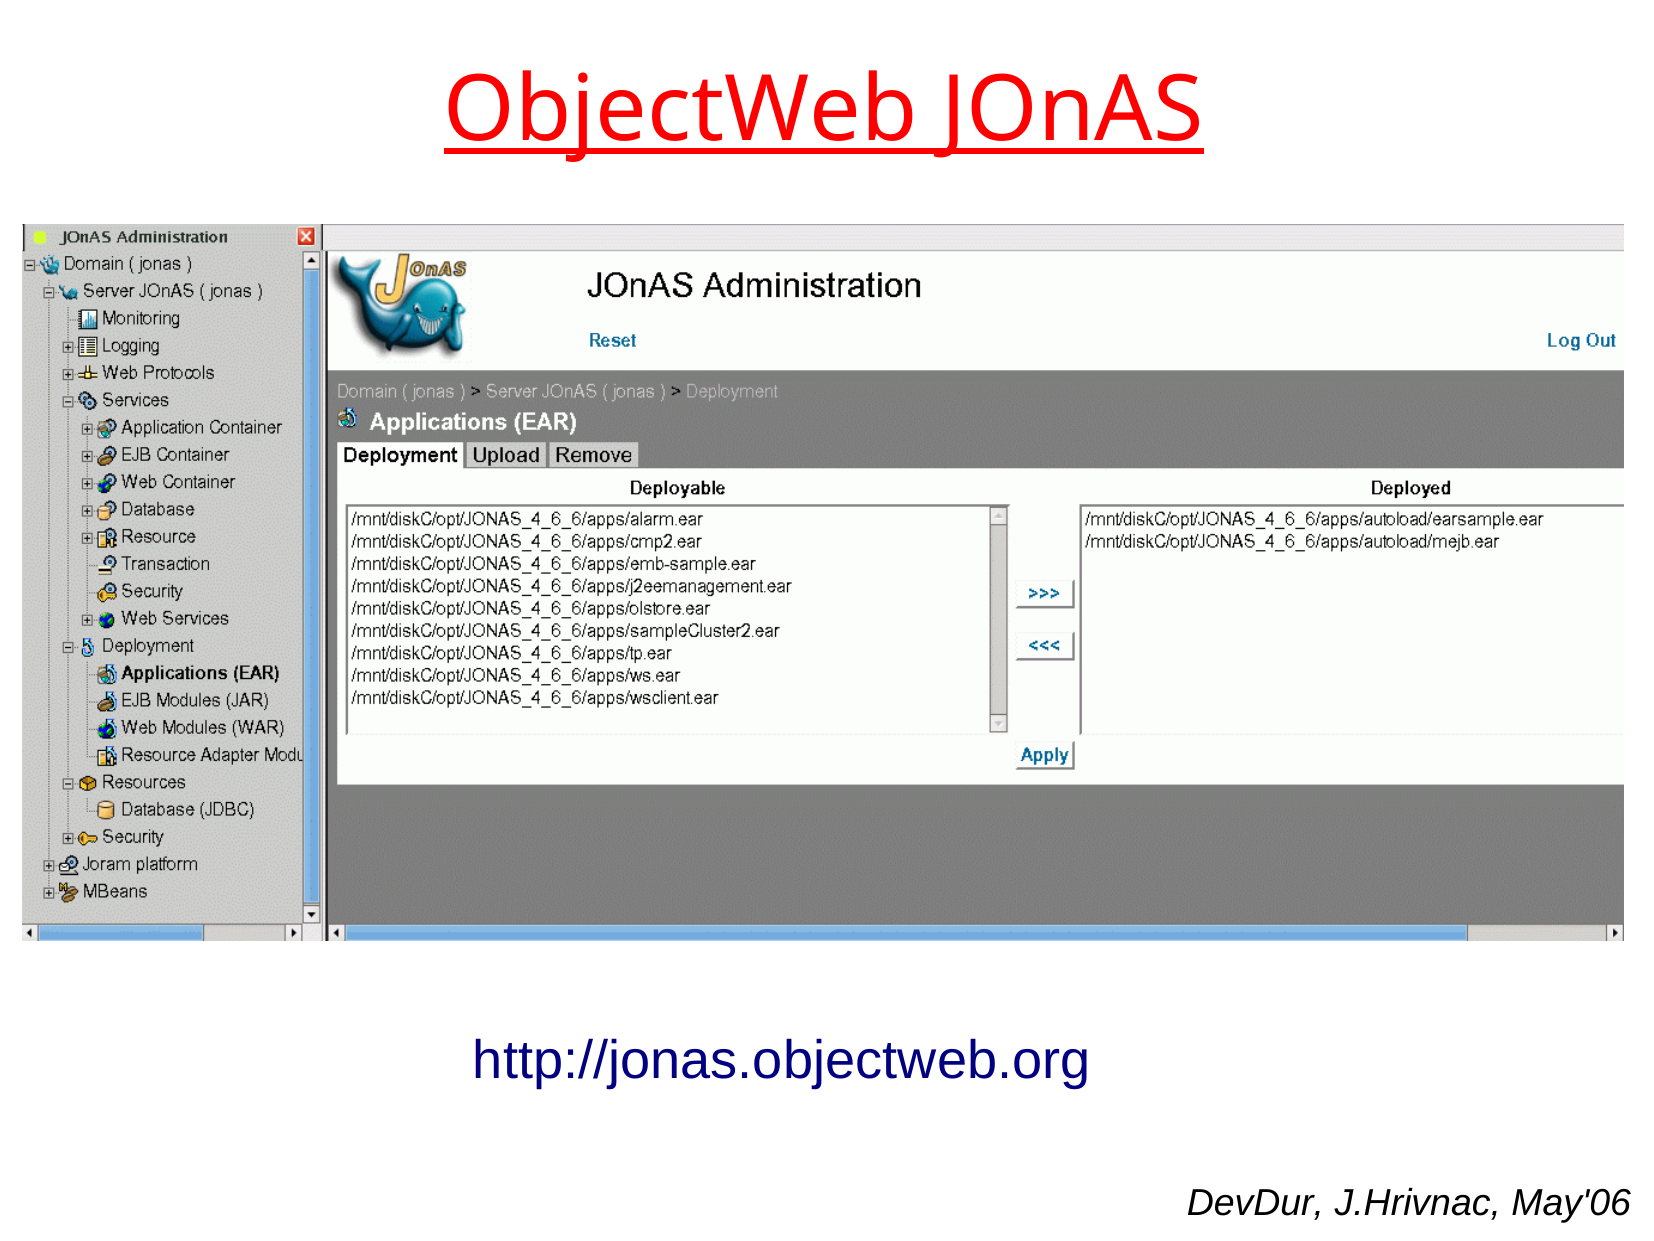

# ObjectWeb JOnAS
http://jonas.objectweb.org
DevDur, J.Hrivnac, May'06